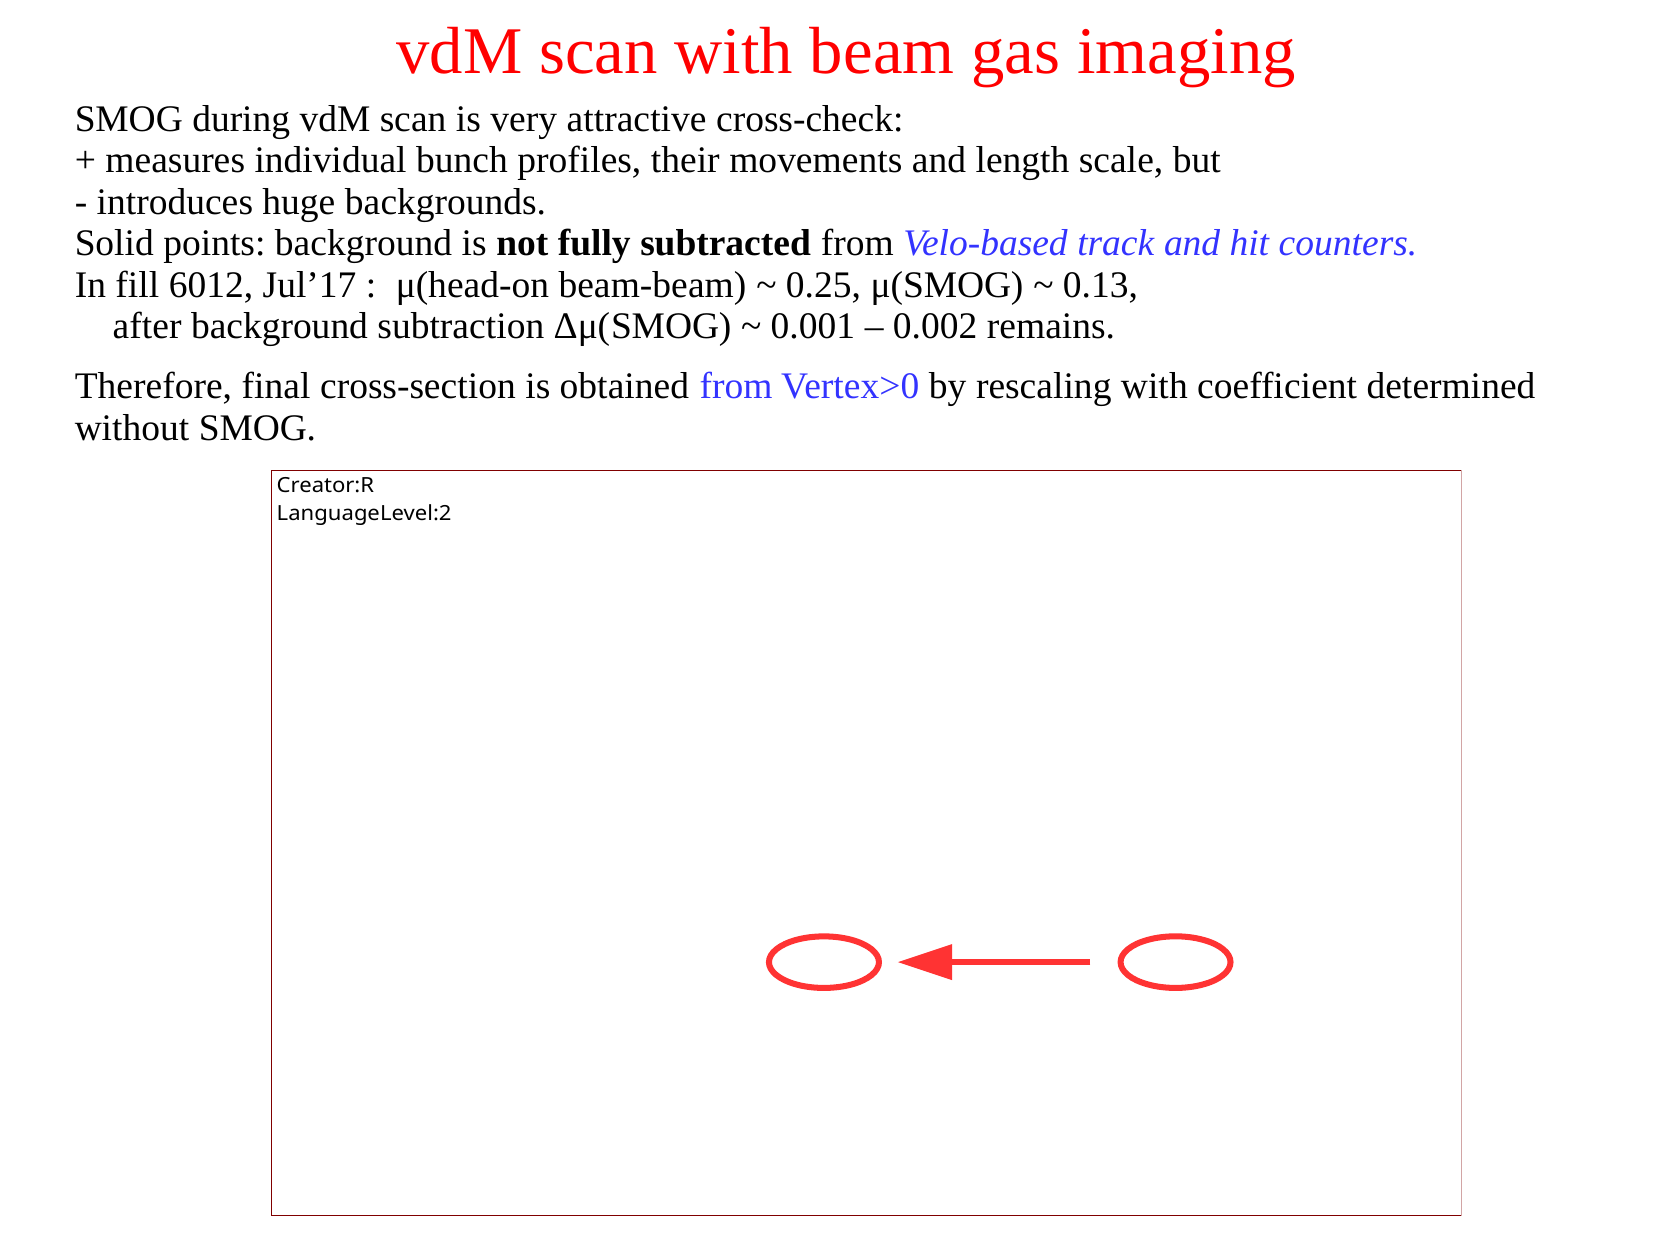

vdM scan with beam gas imaging
SMOG during vdM scan is very attractive cross-check:
+ measures individual bunch profiles, their movements and length scale, but
- introduces huge backgrounds.
Solid points: background is not fully subtracted from Velo-based track and hit counters.
In fill 6012, Jul’17 : μ(head-on beam-beam) ~ 0.25, μ(SMOG) ~ 0.13,
 after background subtraction Δμ(SMOG) ~ 0.001 – 0.002 remains.
Therefore, final cross-section is obtained from Vertex>0 by rescaling with coefficient determined without SMOG.